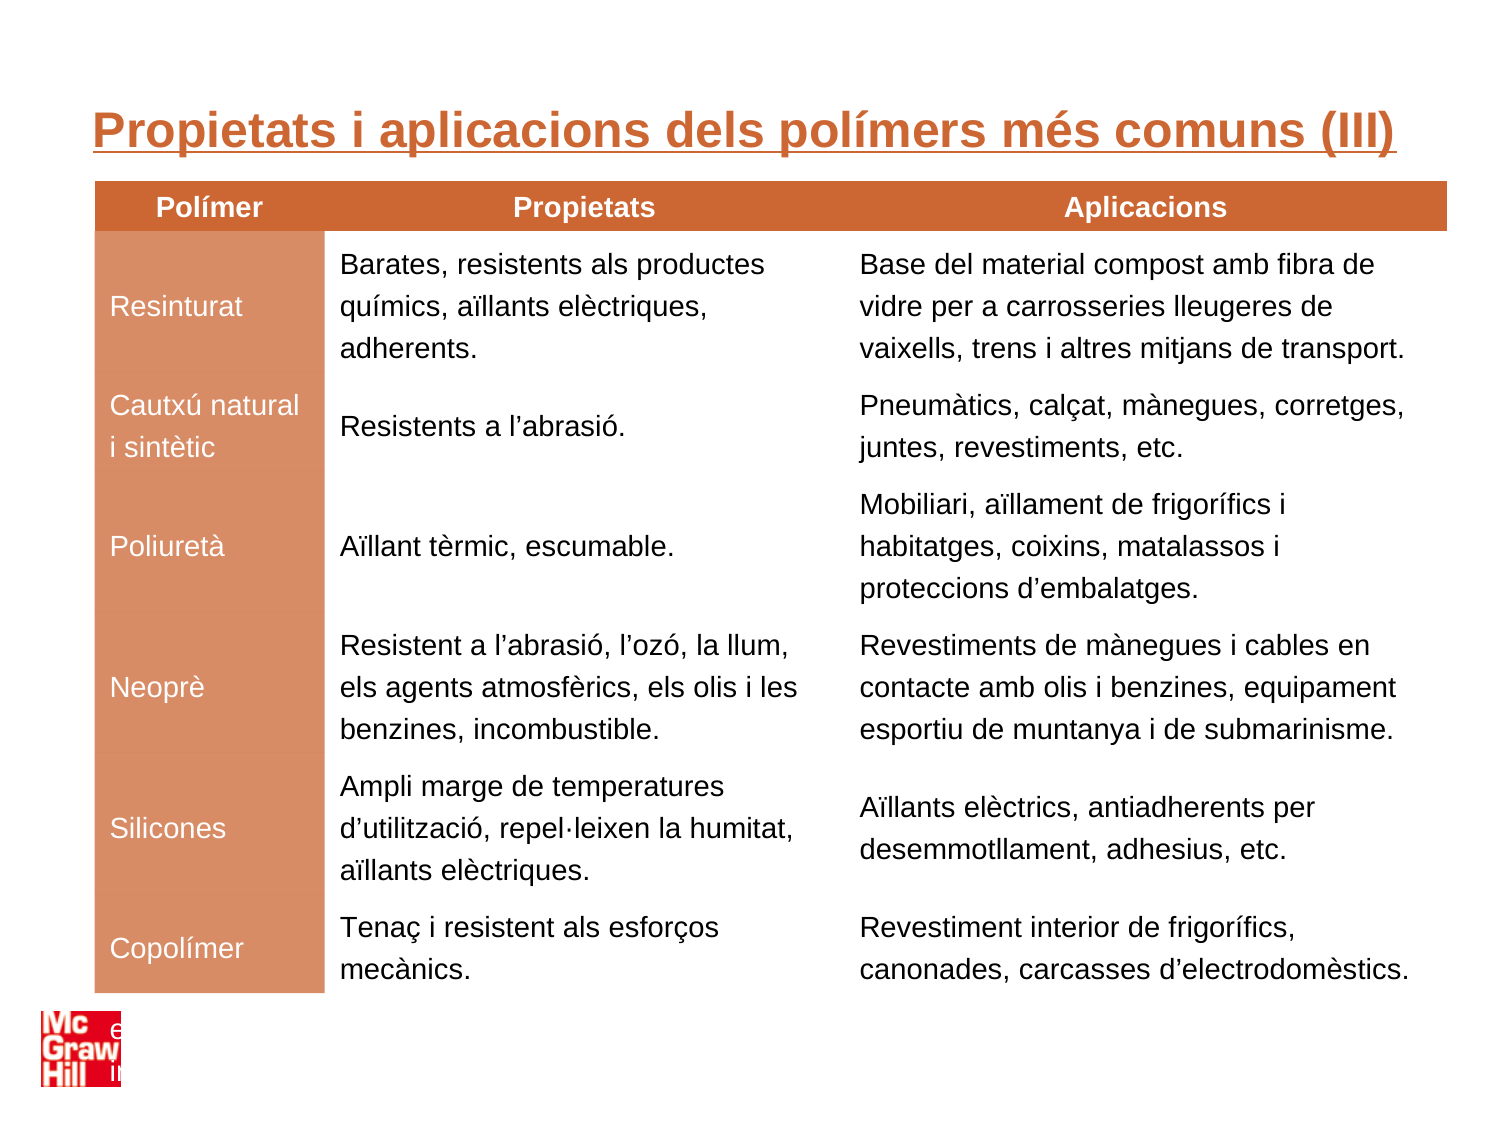

Propietats i aplicacions dels polímers més comuns (III)
| Polímer | Propietats | Aplicacions |
| --- | --- | --- |
| Resinturat | Barates, resistents als productes químics, aïllants elèctriques, adherents. | Base del material compost amb fibra de vidre per a carrosseries lleugeres de vaixells, trens i altres mitjans de transport. |
| Cautxú natural i sintètic | Resistents a l’abrasió. | Pneumàtics, calçat, mànegues, corretges, juntes, revestiments, etc. |
| Poliuretà | Aïllant tèrmic, escumable. | Mobiliari, aïllament de frigorífics i habitatges, coixins, matalassos i proteccions d’embalatges. |
| Neoprè | Resistent a l’abrasió, l’ozó, la llum, els agents atmosfèrics, els olis i les benzines, incombustible. | Revestiments de mànegues i cables en contacte amb olis i benzines, equipament esportiu de muntanya i de submarinisme. |
| Silicones | Ampli marge de temperatures d’utilització, repel·leixen la humitat, aïllants elèctriques. | Aïllants elèctrics, antiadherents per desemmotllament, adhesius, etc. |
| Copolímer | Tenaç i resistent als esforços mecànics. | Revestiment interior de frigorífics, canonades, carcasses d’electrodomèstics. |
es de polièster insa